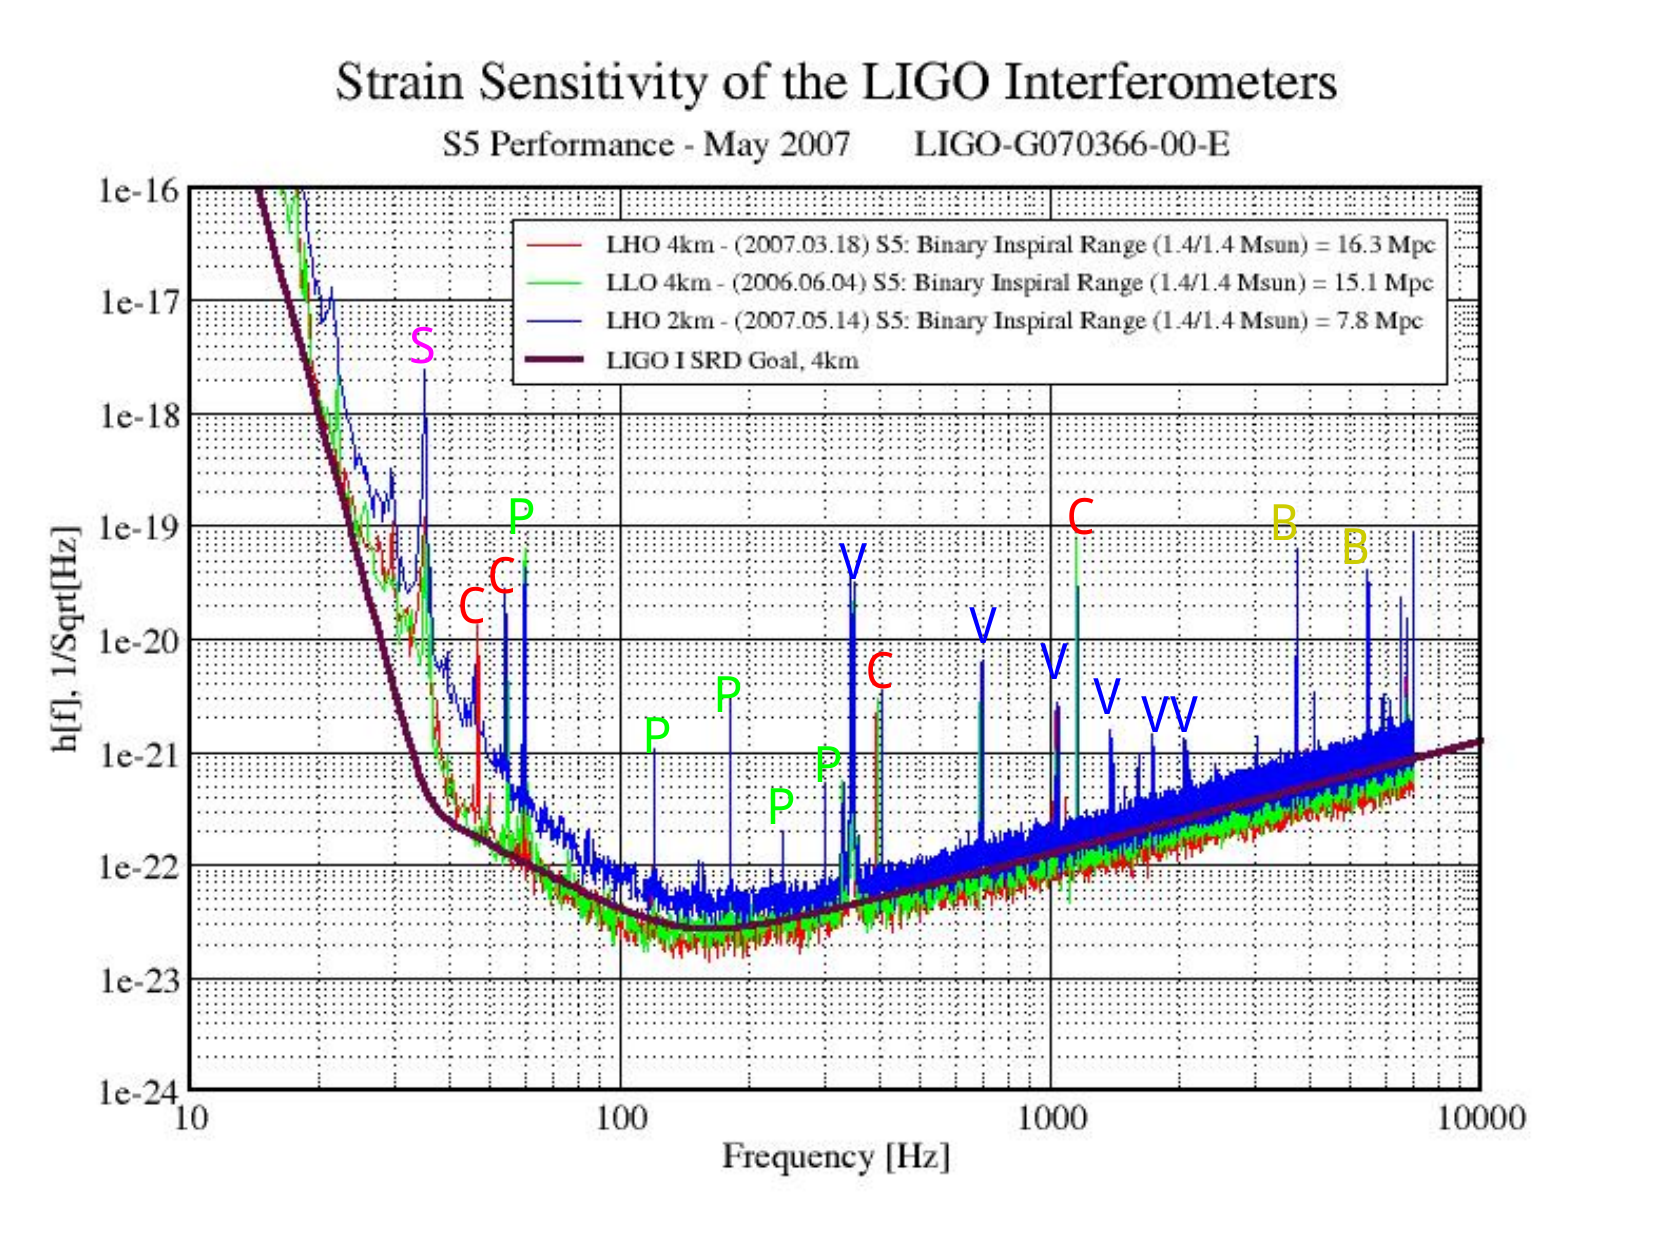

S
P
C
B
B
V
C
C
V
V
C
P
V
V
V
P
P
P